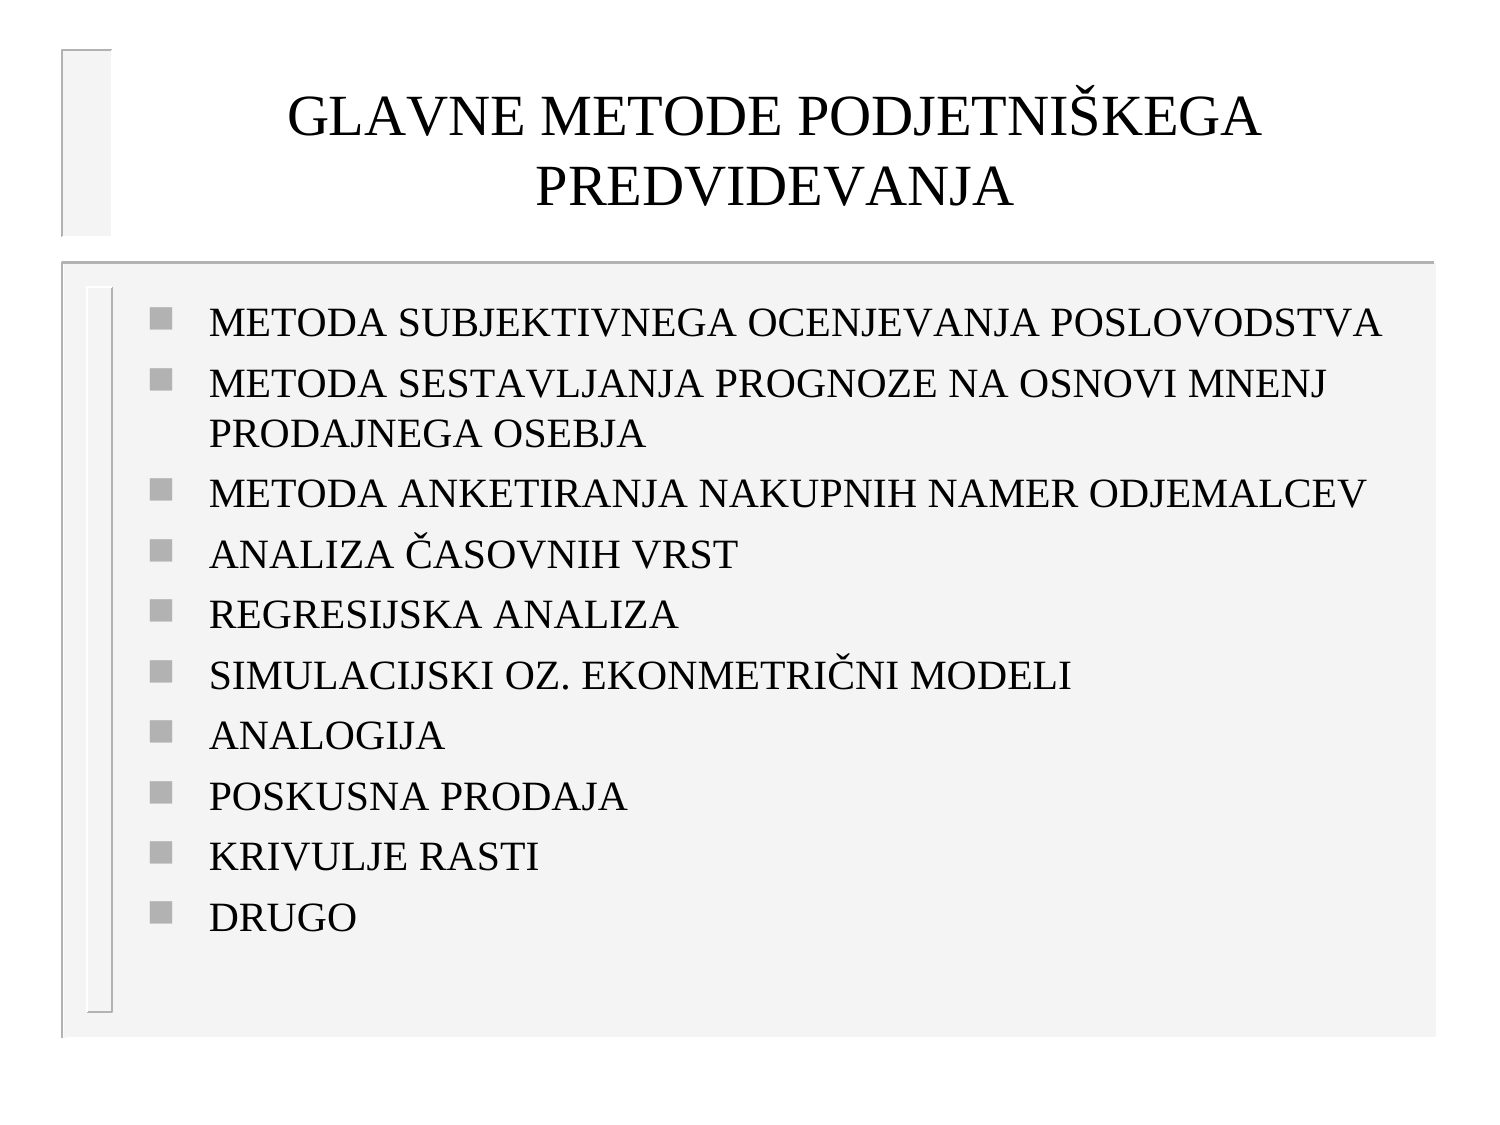

# GLAVNE METODE PODJETNIŠKEGA PREDVIDEVANJA
METODA SUBJEKTIVNEGA OCENJEVANJA POSLOVODSTVA
METODA SESTAVLJANJA PROGNOZE NA OSNOVI MNENJ PRODAJNEGA OSEBJA
METODA ANKETIRANJA NAKUPNIH NAMER ODJEMALCEV
ANALIZA ČASOVNIH VRST
REGRESIJSKA ANALIZA
SIMULACIJSKI OZ. EKONMETRIČNI MODELI
ANALOGIJA
POSKUSNA PRODAJA
KRIVULJE RASTI
DRUGO